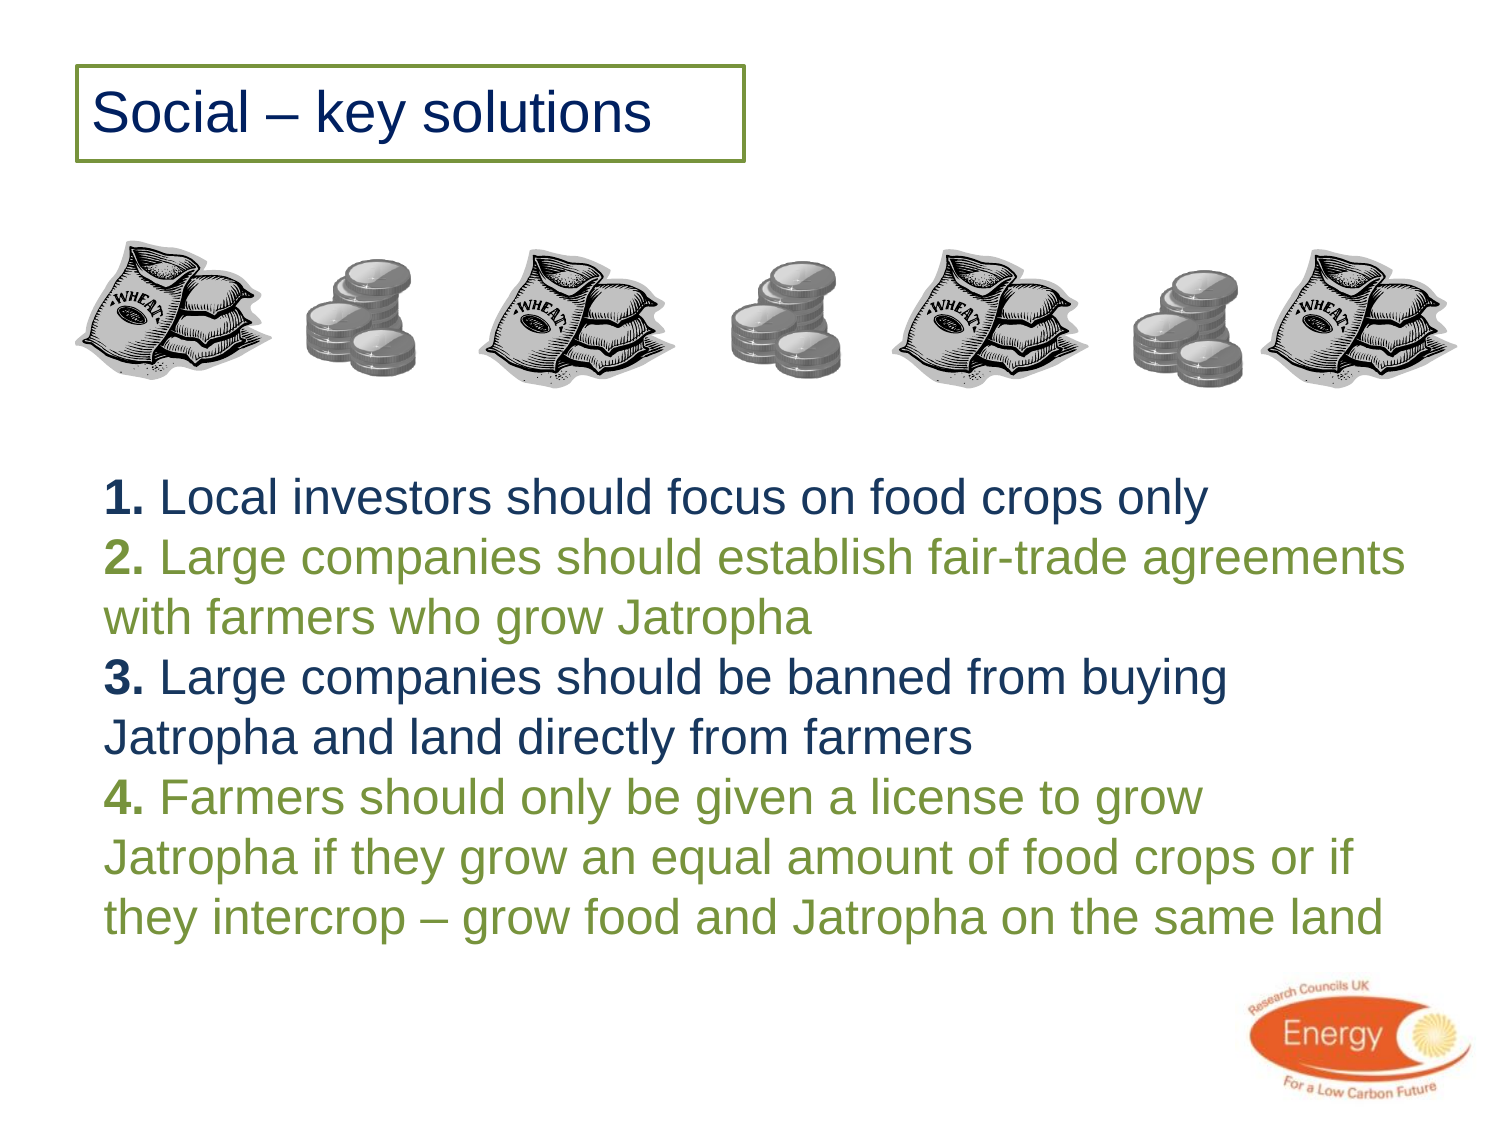

Social – key solutions
1. Local investors should focus on food crops only
2. Large companies should establish fair-trade agreements with farmers who grow Jatropha
3. Large companies should be banned from buying Jatropha and land directly from farmers
4. Farmers should only be given a license to grow Jatropha if they grow an equal amount of food crops or if they intercrop – grow food and Jatropha on the same land